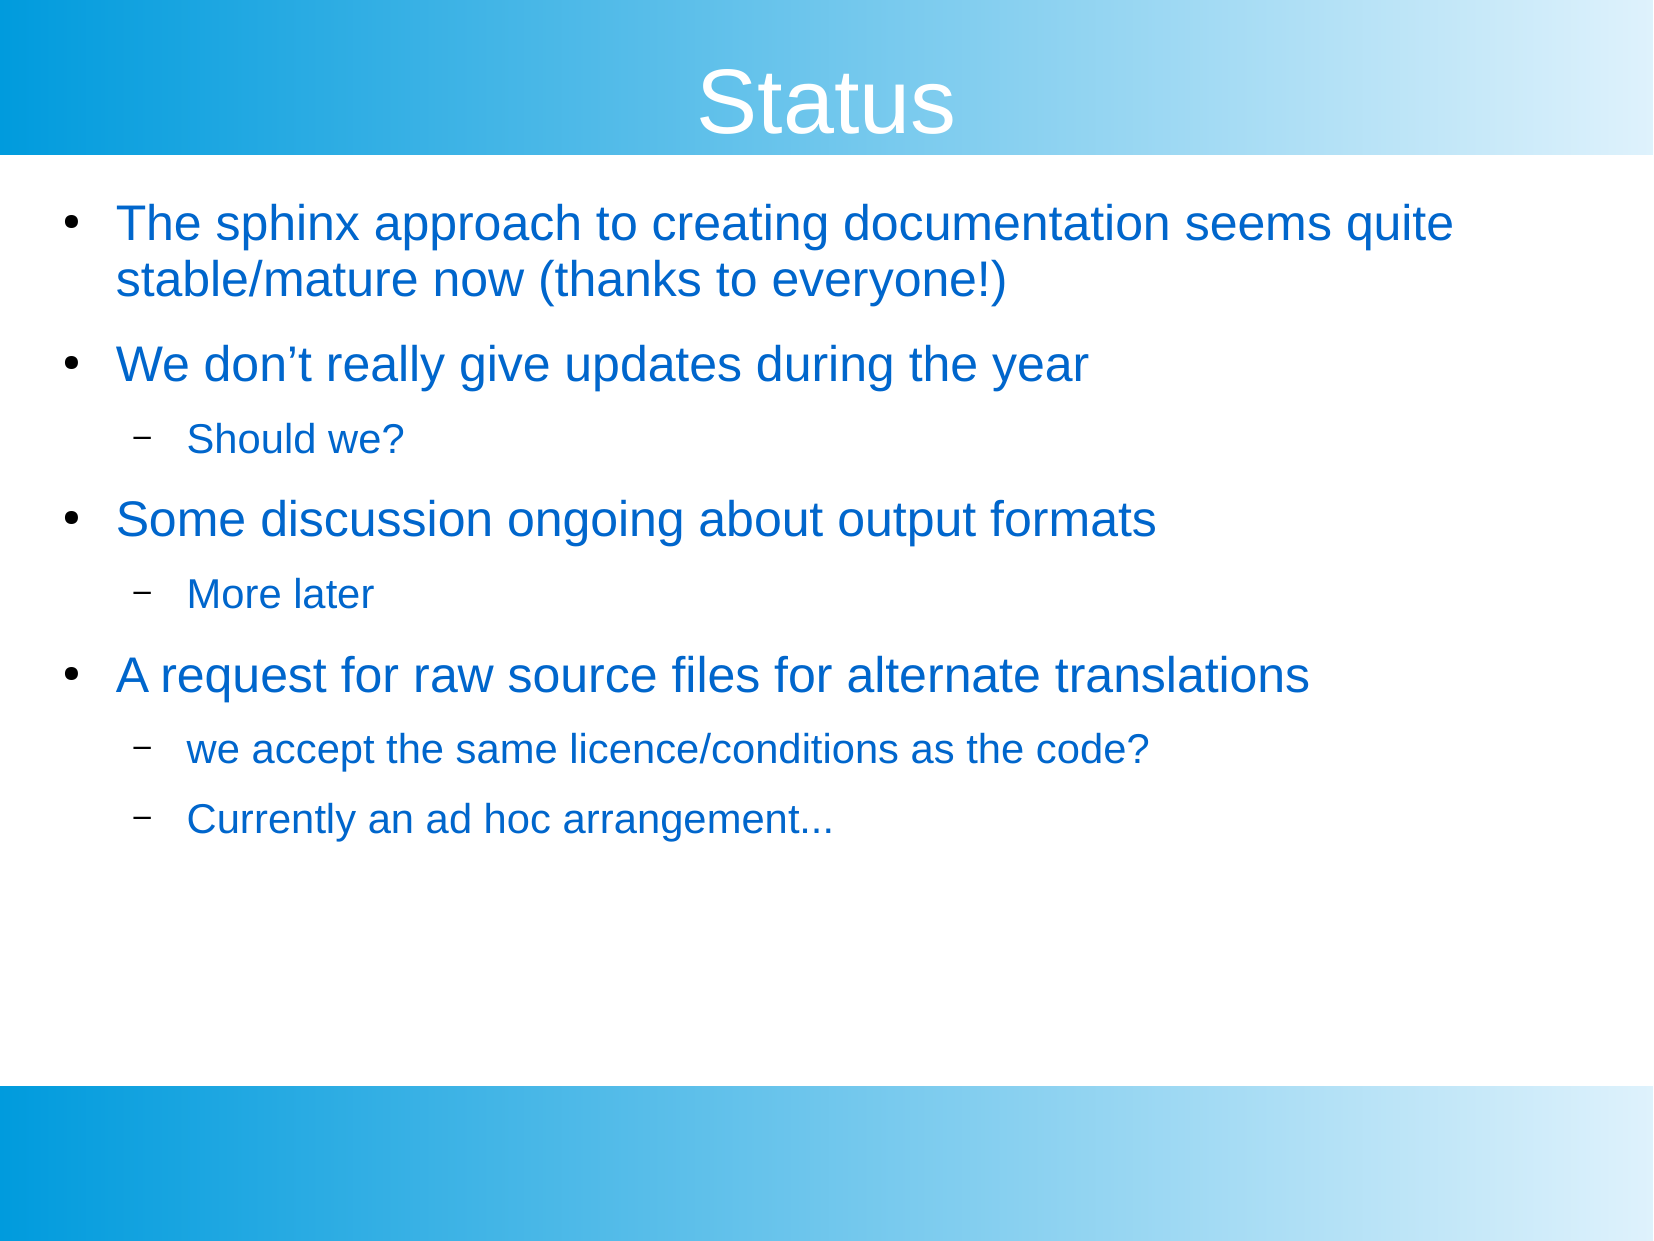

# Status
The sphinx approach to creating documentation seems quite stable/mature now (thanks to everyone!)
We don’t really give updates during the year
Should we?
Some discussion ongoing about output formats
More later
A request for raw source files for alternate translations
we accept the same licence/conditions as the code?
Currently an ad hoc arrangement...